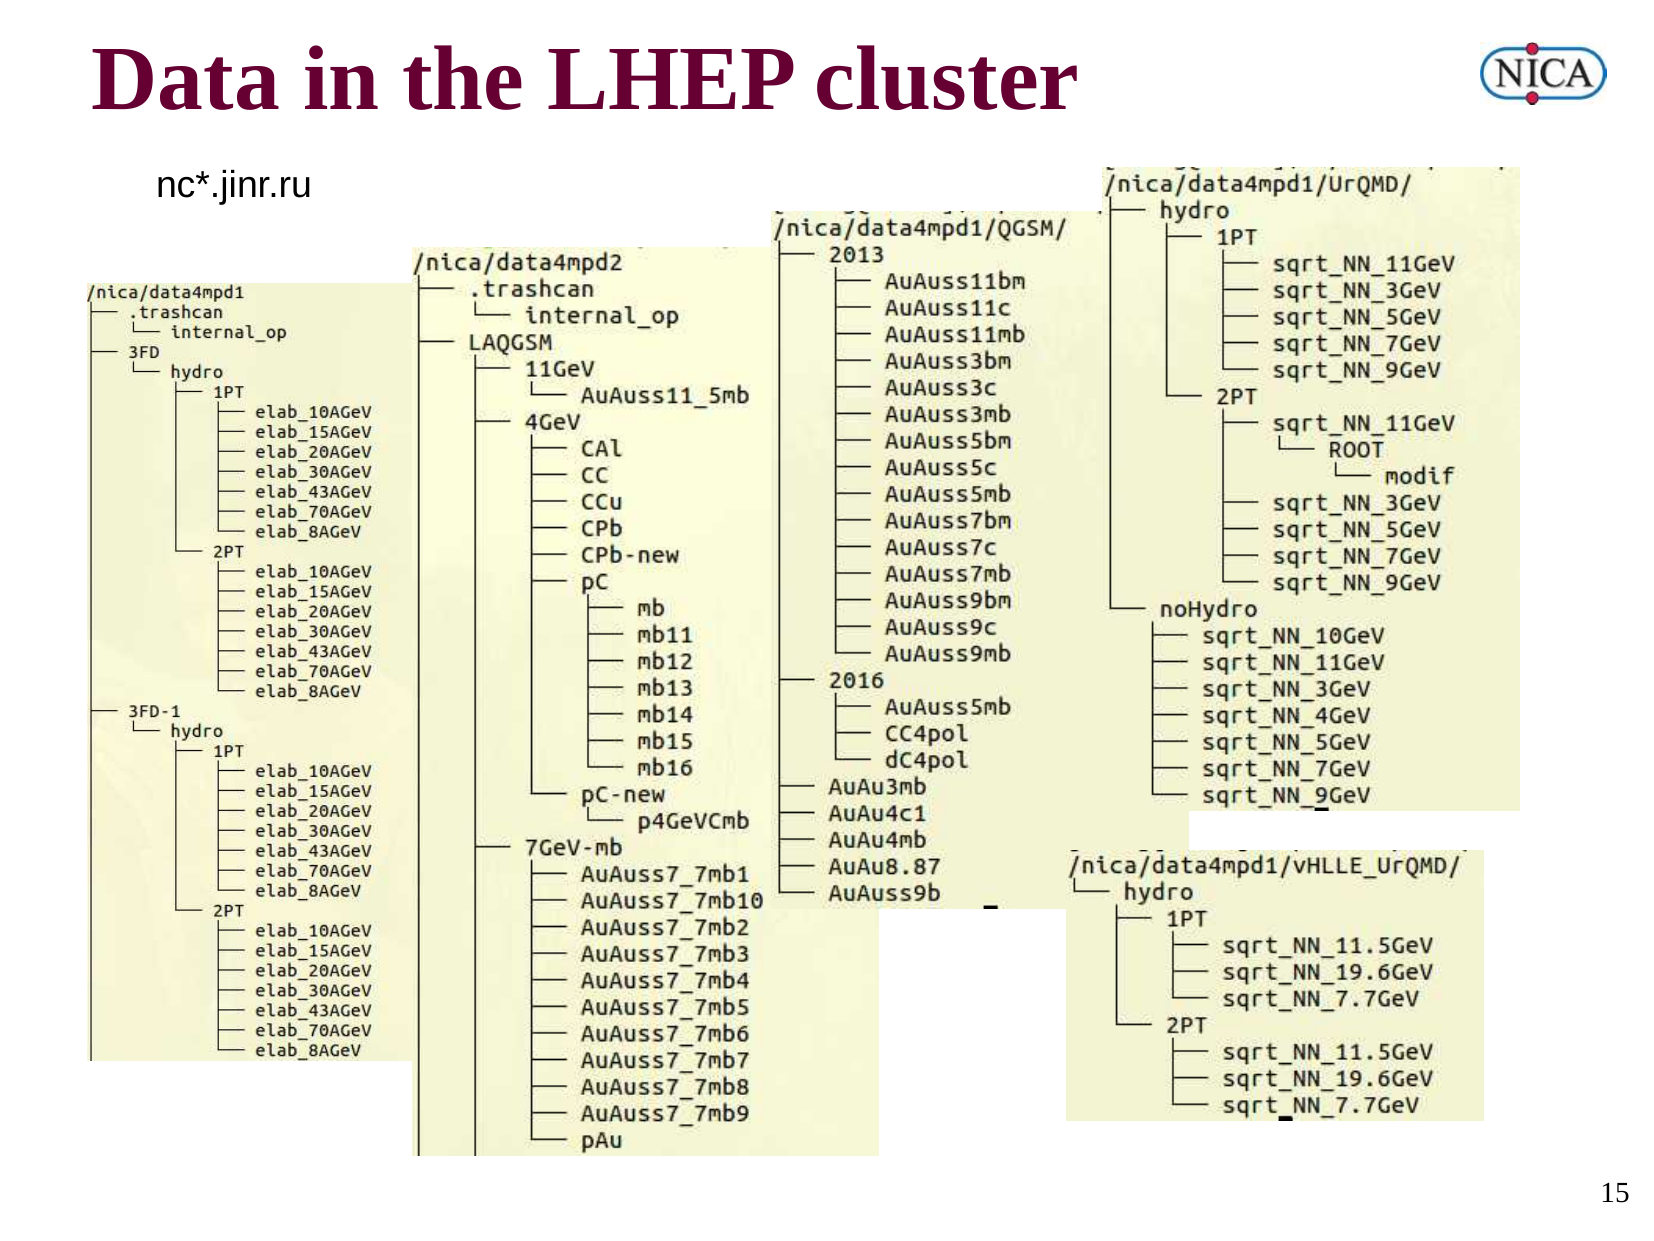

Data in the LHEP cluster
nc*.jinr.ru
15